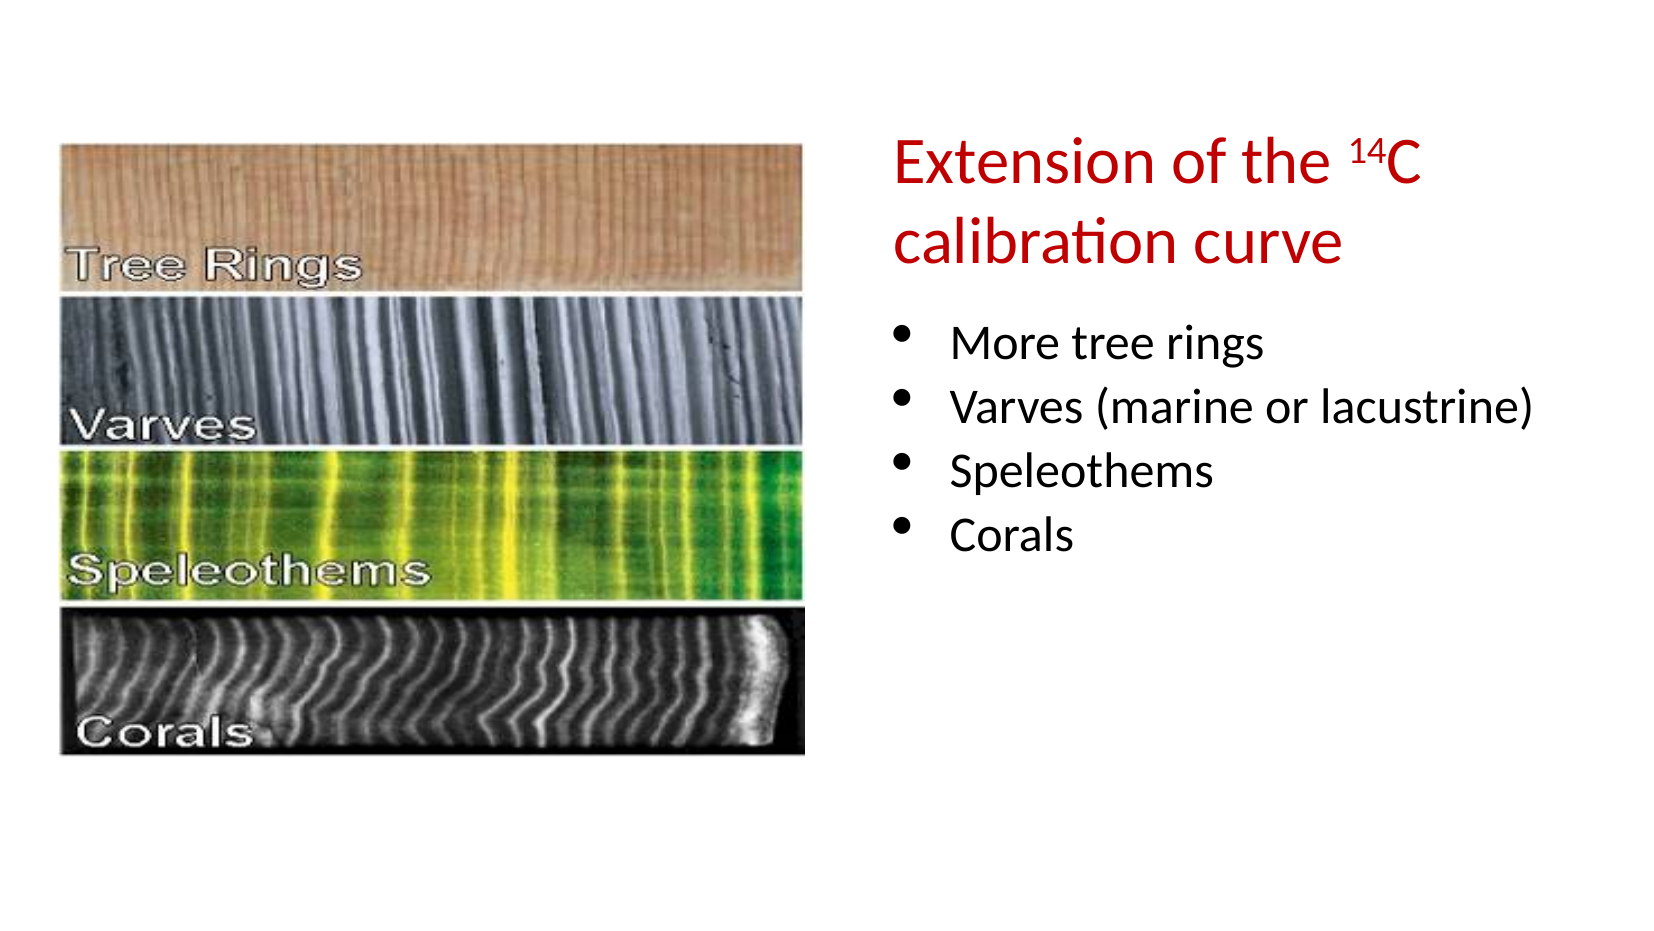

Extension of the 14C calibration curve
More tree rings
Varves (marine or lacustrine)
Speleothems
Corals